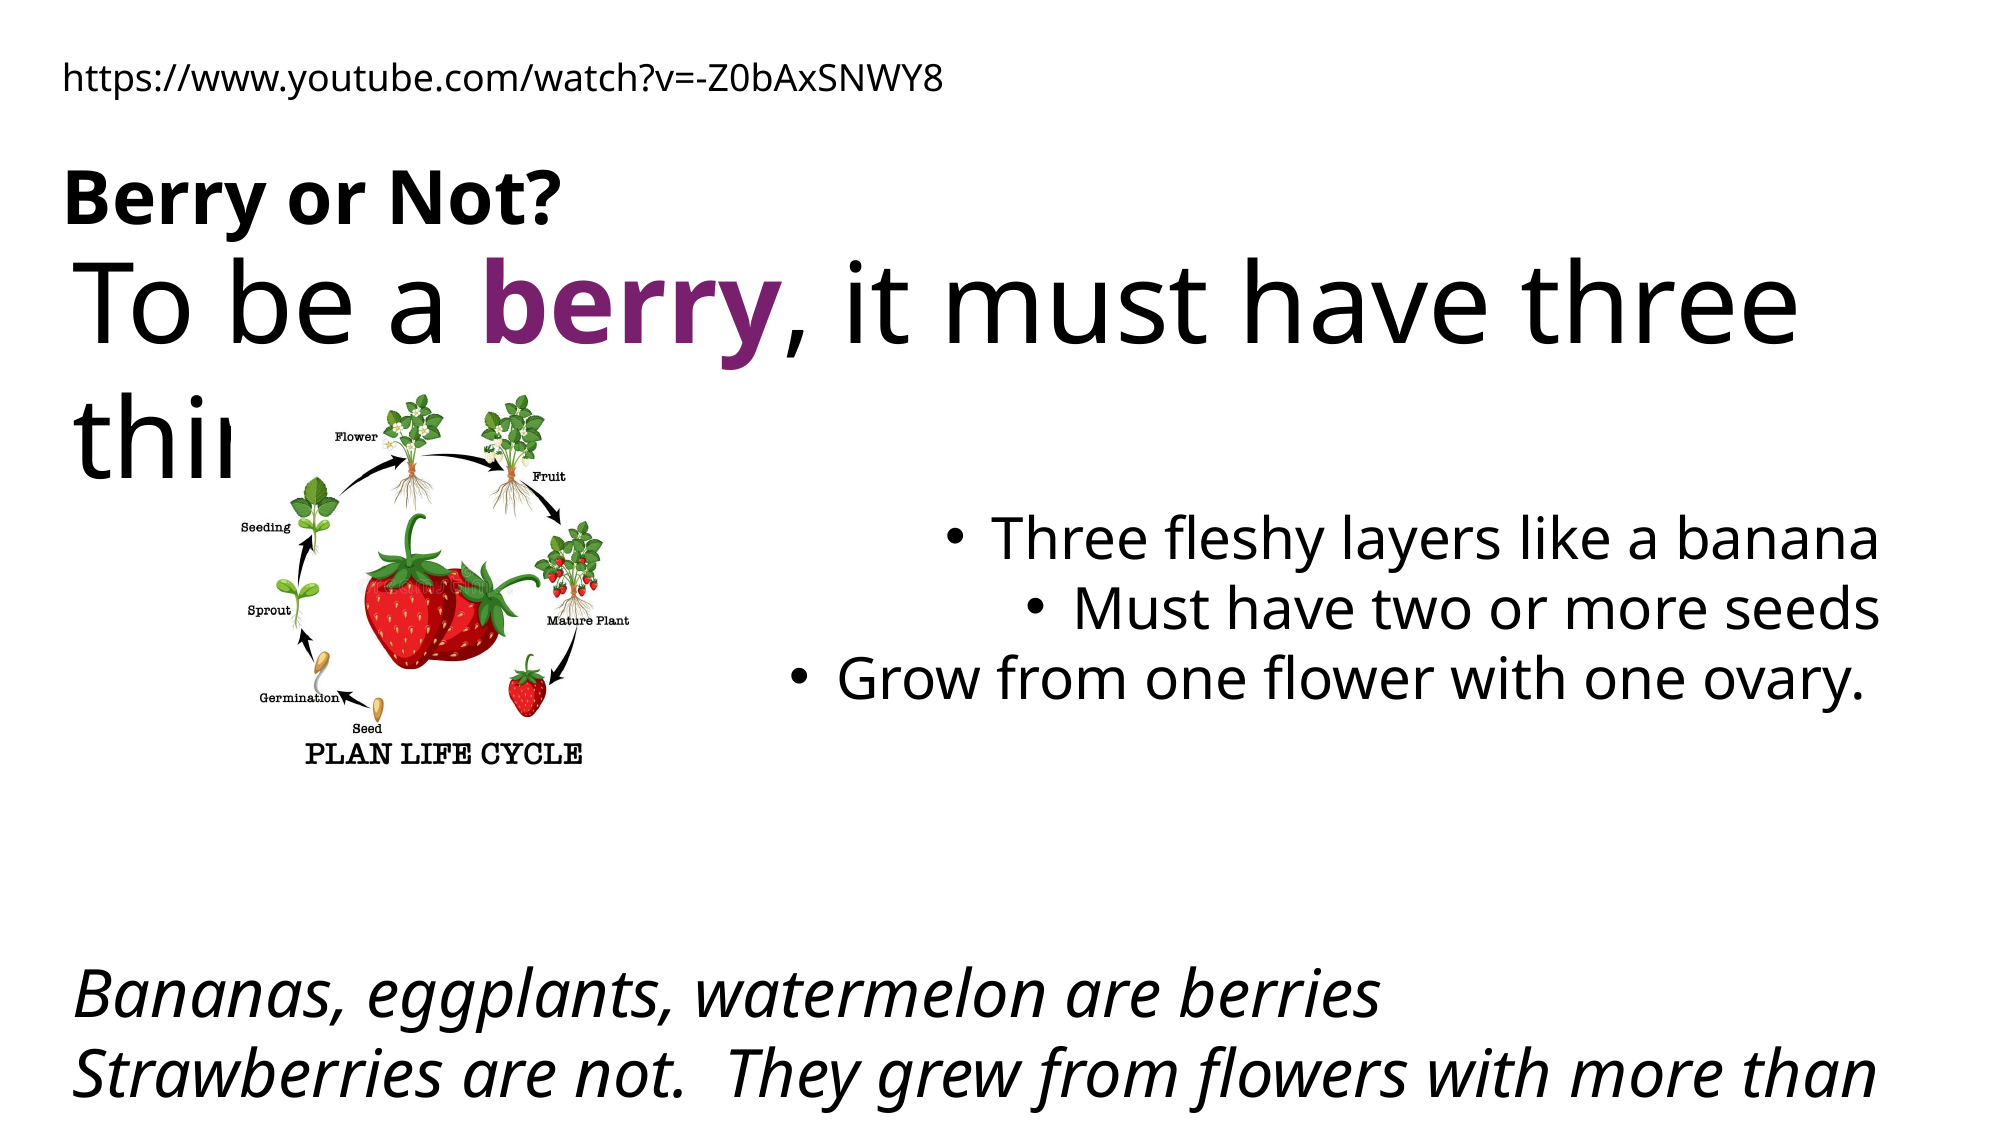

https://www.youtube.com/watch?v=-Z0bAxSNWY8
Berry or Not?
To be a berry, it must have three things
Three fleshy layers like a banana
Must have two or more seeds
Grow from one flower with one ovary.
Bananas, eggplants, watermelon are berries
Strawberries are not. They grew from flowers with more than one ovary.